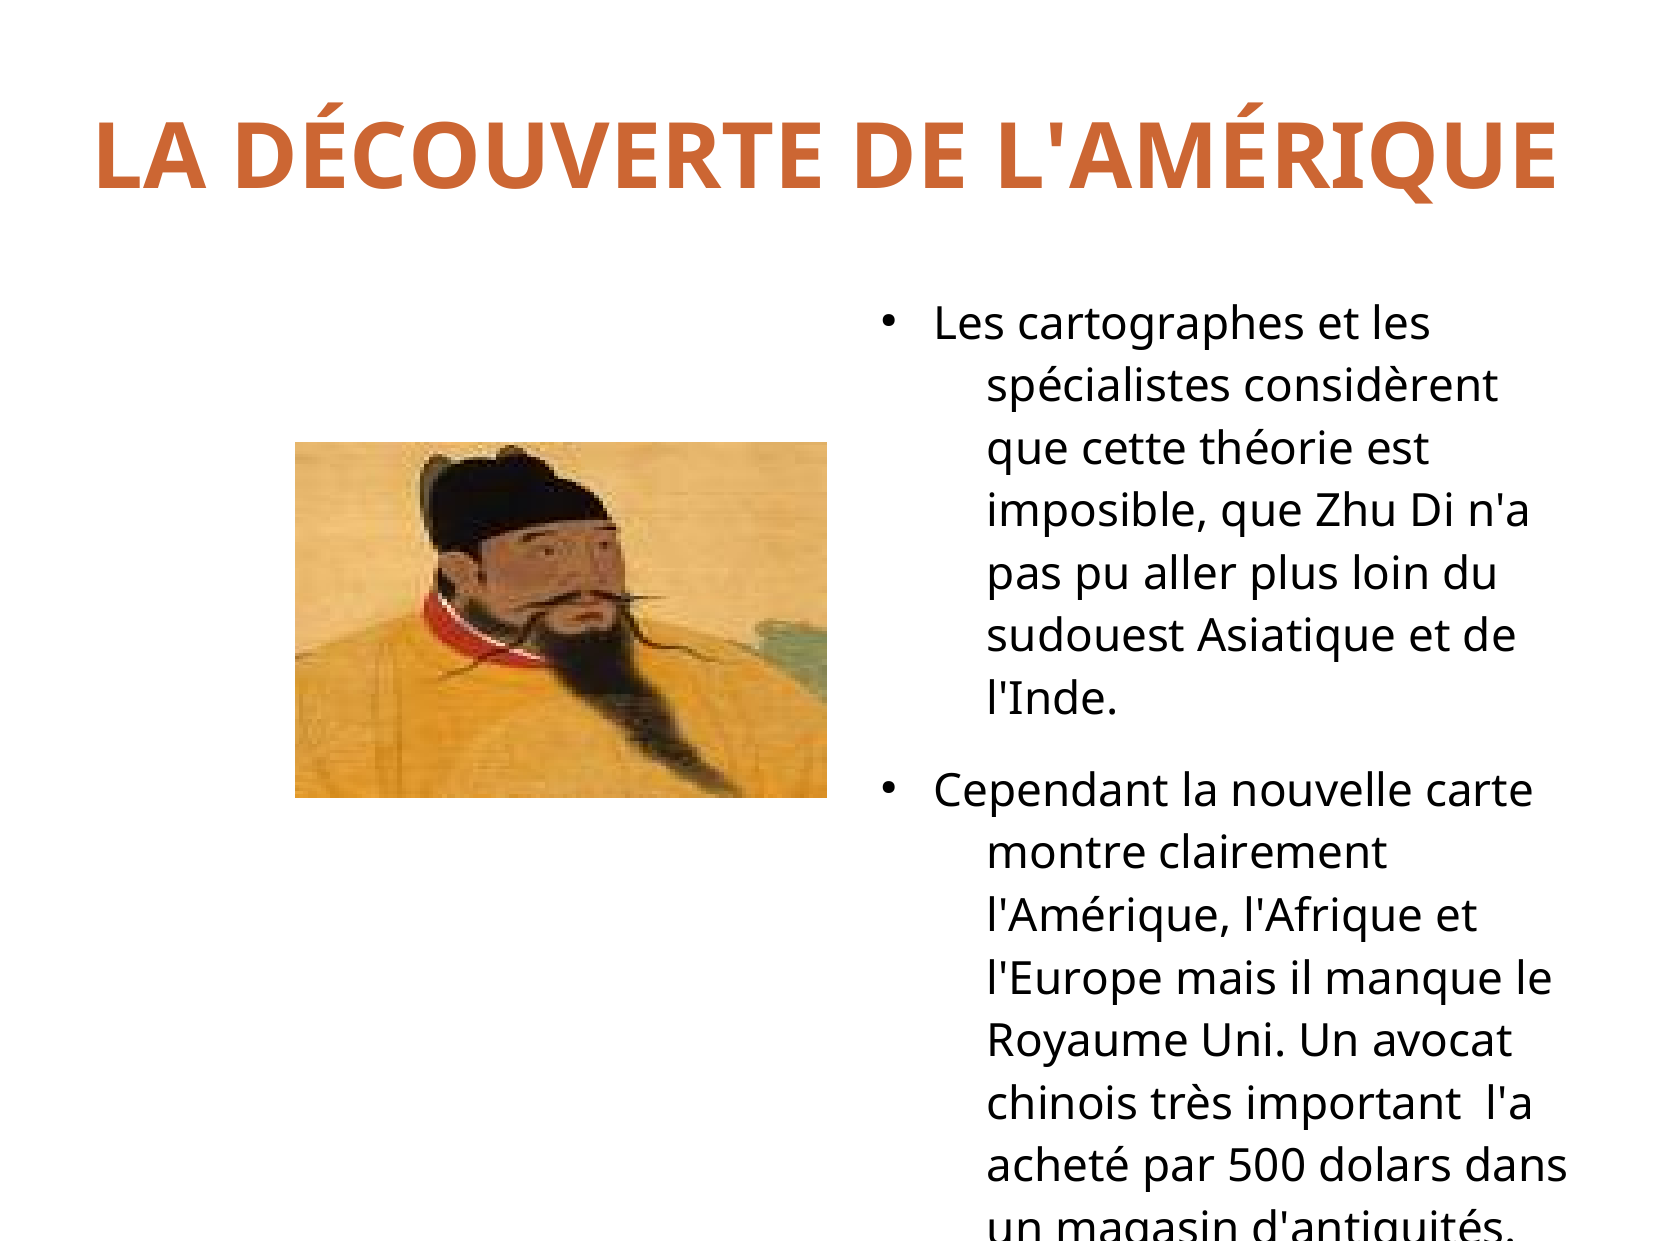

# LA DÉCOUVERTE DE L'AMÉRIQUE
Les cartographes et les spécialistes considèrent que cette théorie est imposible, que Zhu Di n'a pas pu aller plus loin du sudouest Asiatique et de l'Inde.
Cependant la nouvelle carte montre clairement l'Amérique, l'Afrique et l'Europe mais il manque le Royaume Uni. Un avocat chinois très important l'a acheté par 500 dolars dans un magasin d'antiquités.